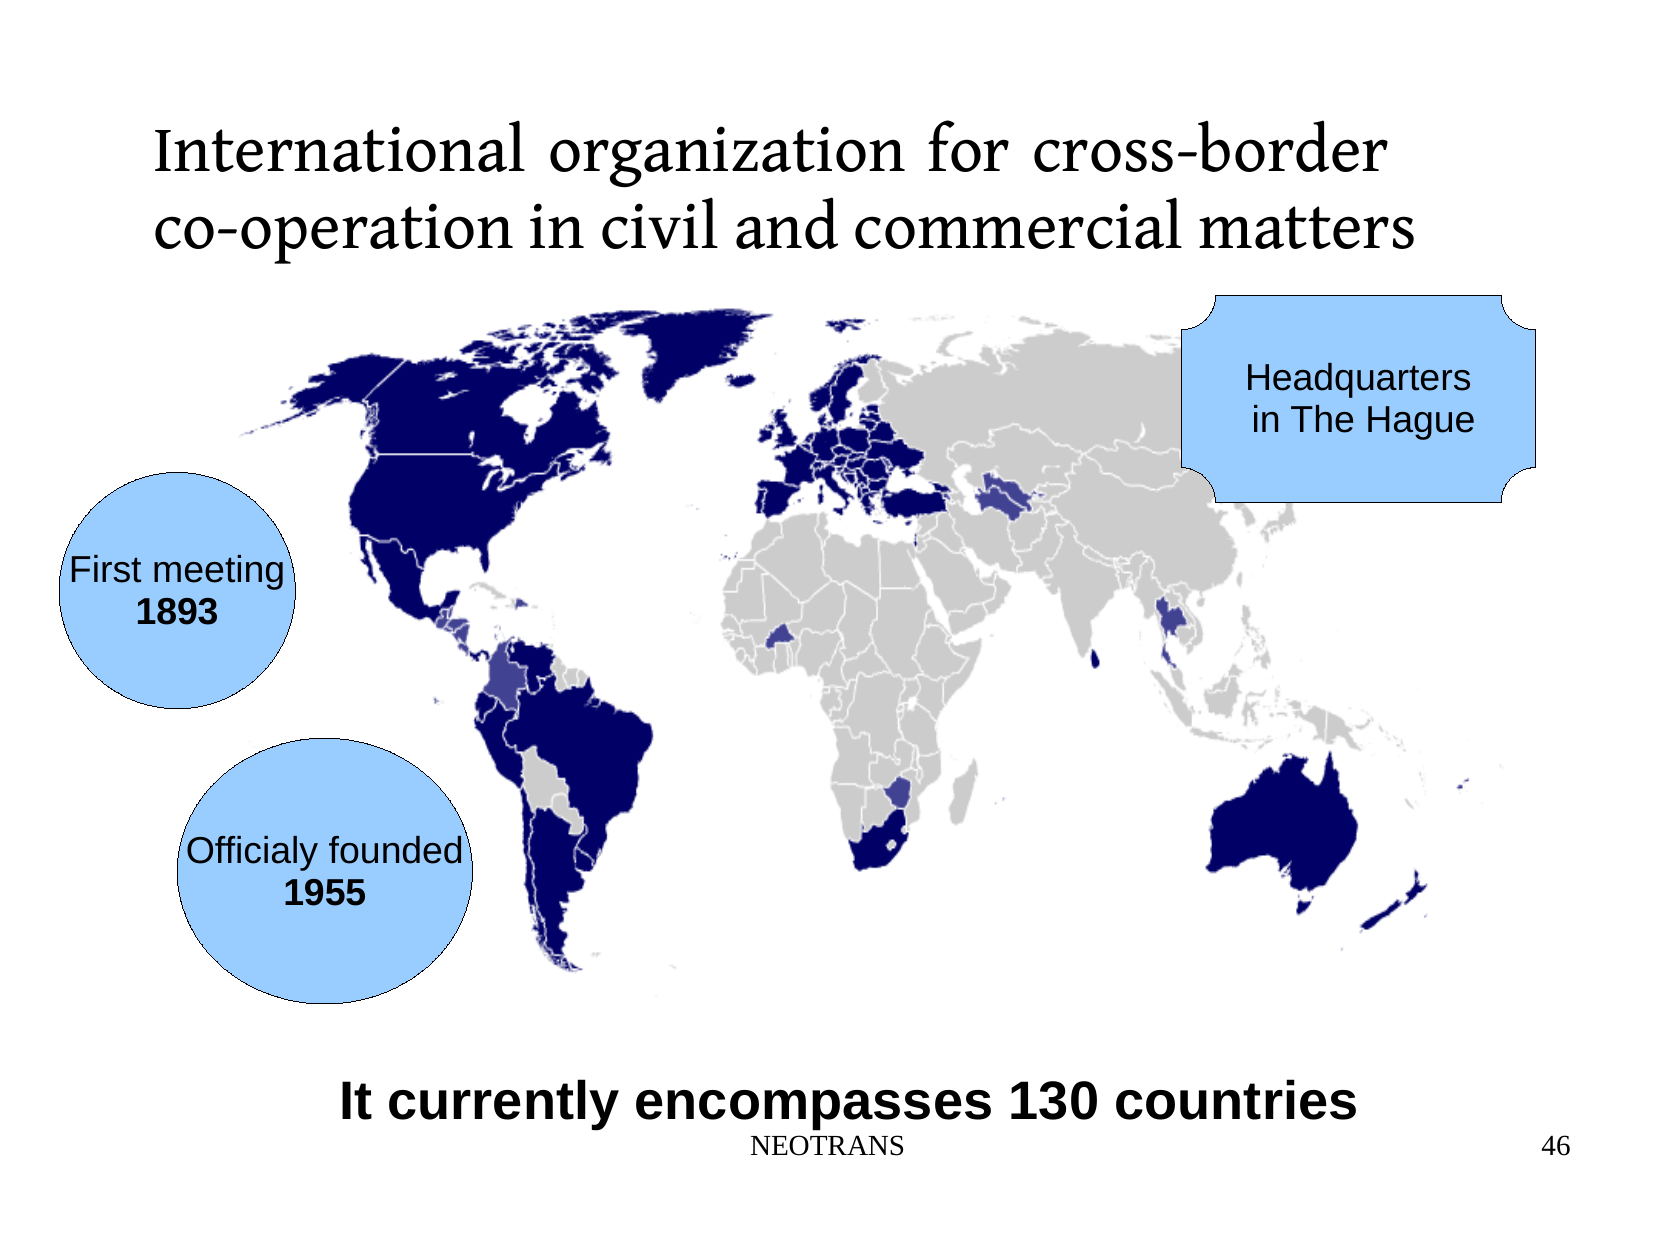

# International organization for cross-border co-operation in civil and commercial matters
Headquarters
 in The Hague
First meeting
1893
Officialy founded
1955
It currently encompasses 130 countries
NEOTRANS
46